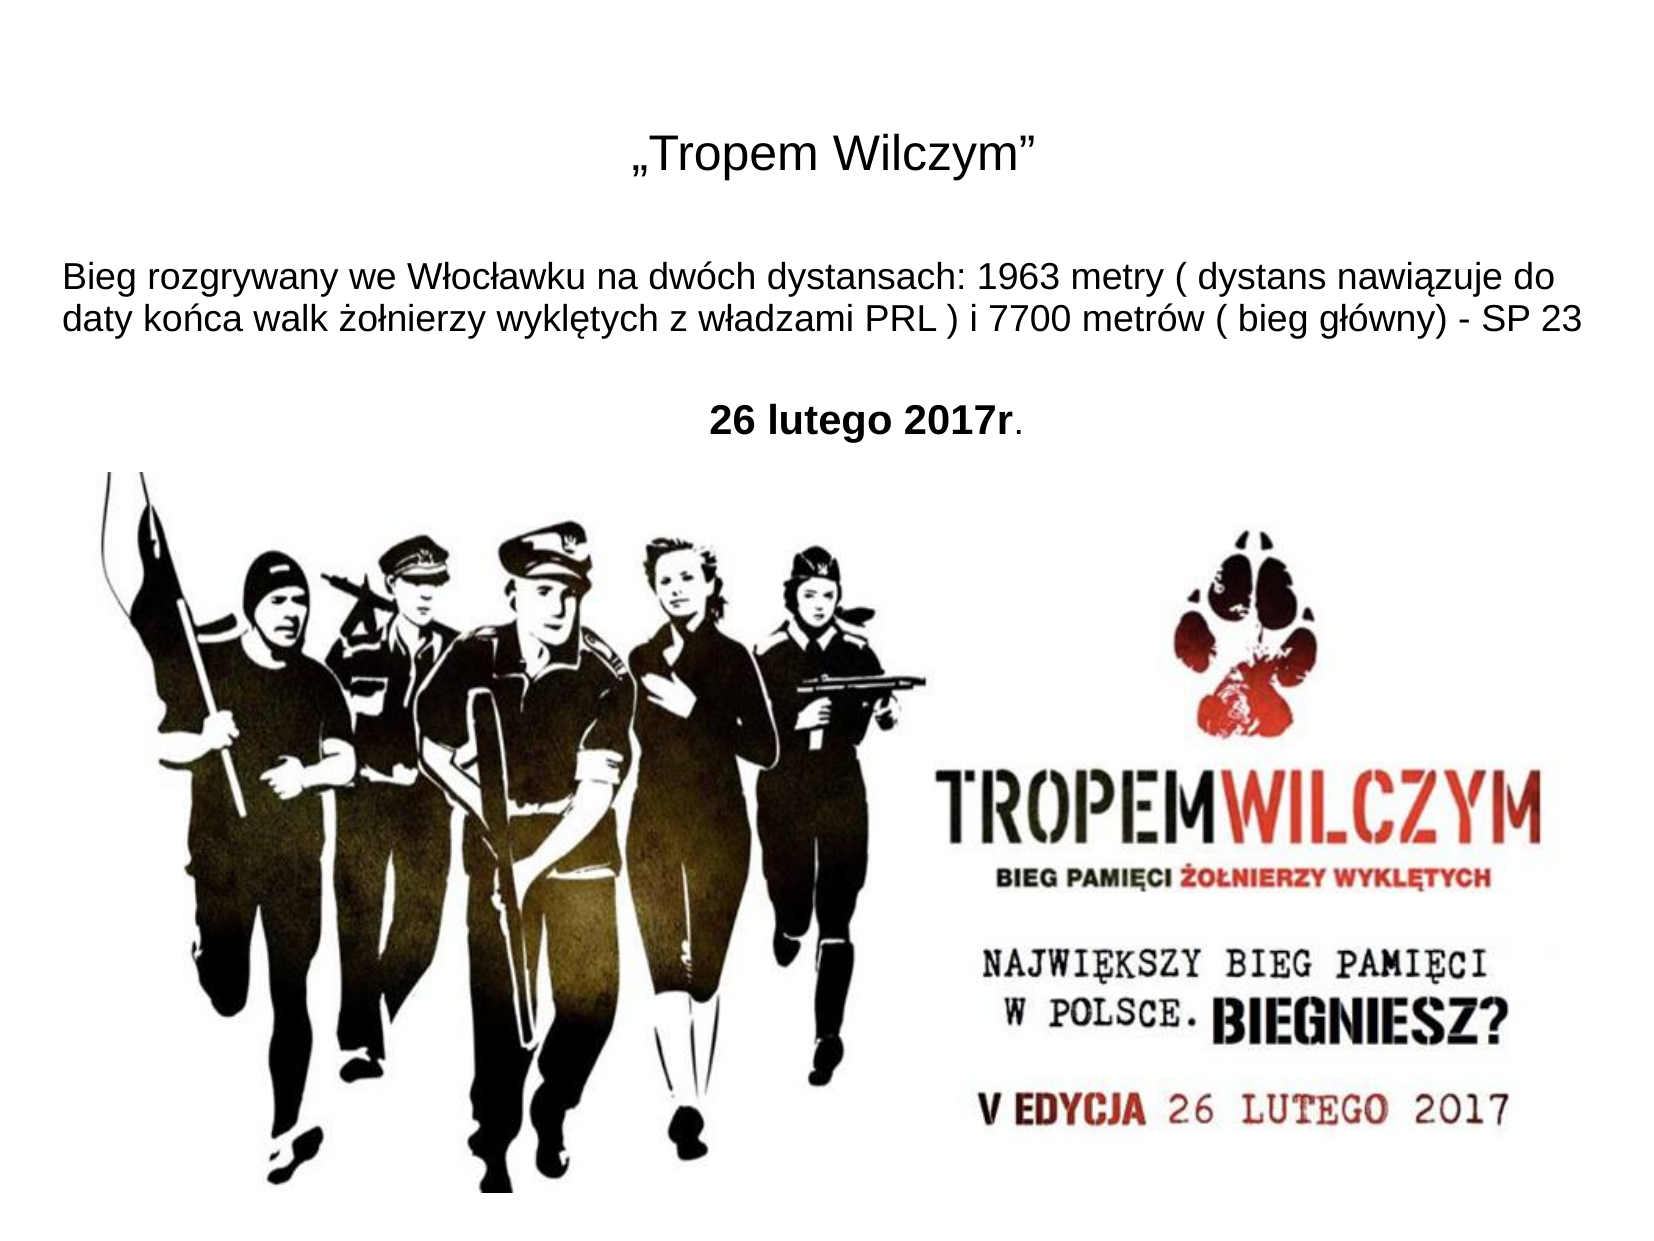

# „Tropem Wilczym”
Bieg rozgrywany we Włocławku na dwóch dystansach: 1963 metry ( dystans nawiązuje do daty końca walk żołnierzy wyklętych z władzami PRL ) i 7700 metrów ( bieg główny) - SP 23
 26 lutego 2017r.